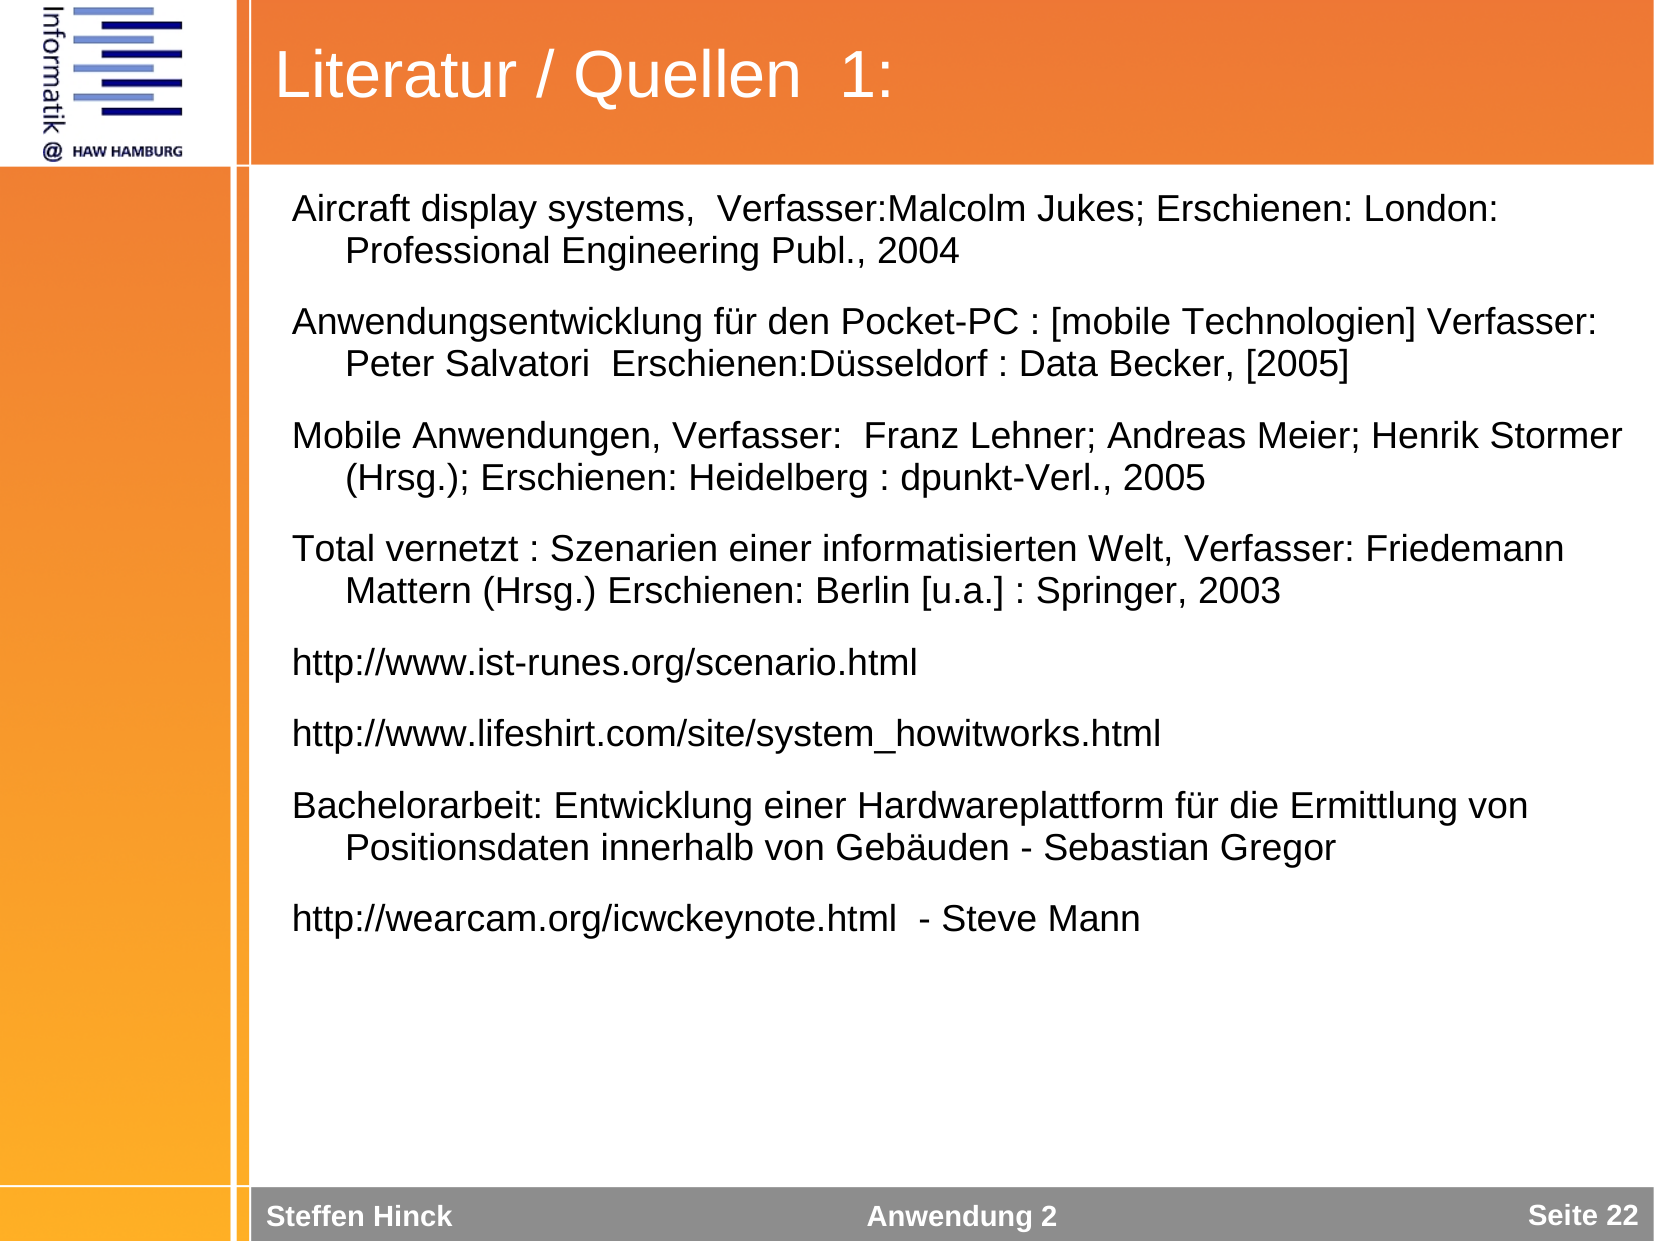

# Literatur / Quellen 1:
Aircraft display systems, Verfasser:Malcolm Jukes; Erschienen: London: Professional Engineering Publ., 2004
Anwendungsentwicklung für den Pocket-PC : [mobile Technologien] Verfasser: Peter Salvatori Erschienen:Düsseldorf : Data Becker, [2005]
Mobile Anwendungen, Verfasser: Franz Lehner; Andreas Meier; Henrik Stormer (Hrsg.); Erschienen: Heidelberg : dpunkt-Verl., 2005
Total vernetzt : Szenarien einer informatisierten Welt, Verfasser: Friedemann Mattern (Hrsg.) Erschienen: Berlin [u.a.] : Springer, 2003
http://www.ist-runes.org/scenario.html
http://www.lifeshirt.com/site/system_howitworks.html
Bachelorarbeit: Entwicklung einer Hardwareplattform für die Ermittlung von Positionsdaten innerhalb von Gebäuden - Sebastian Gregor
http://wearcam.org/icwckeynote.html - Steve Mann